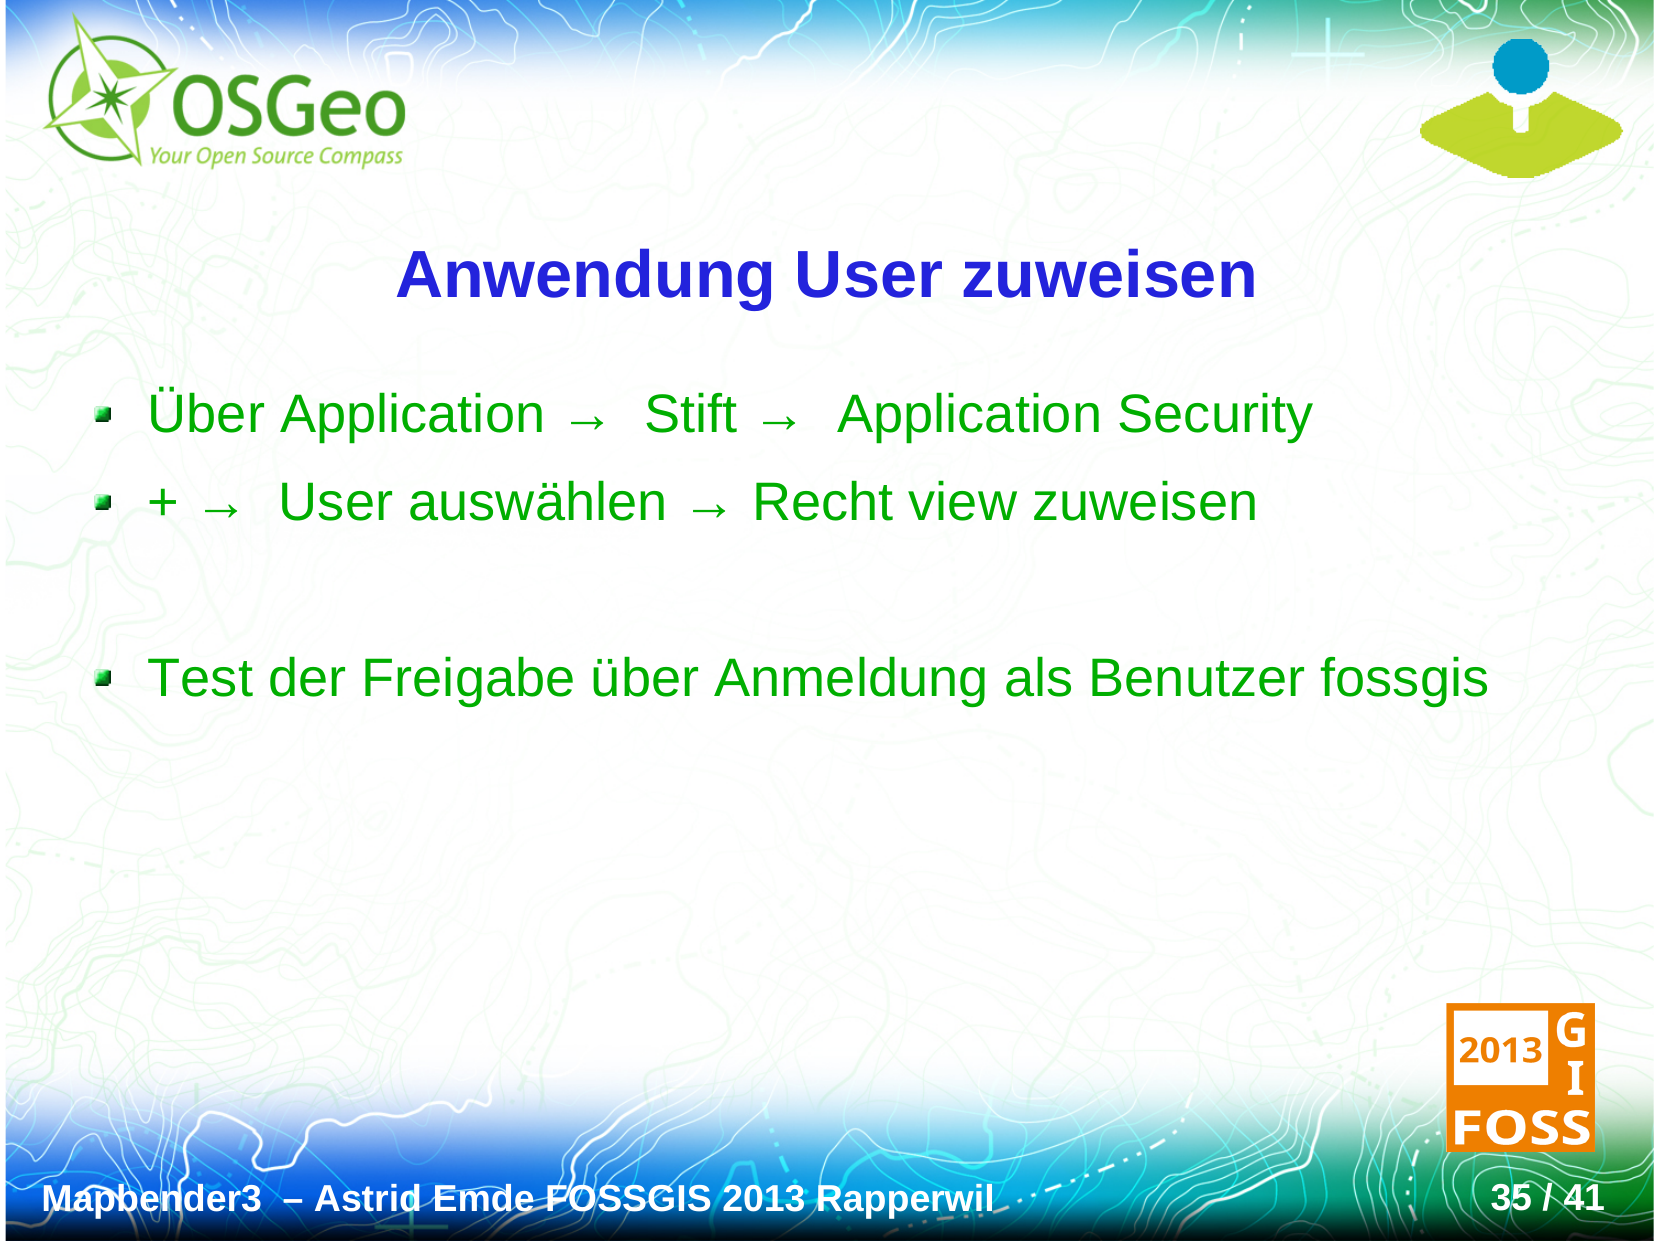

# Anwendung User zuweisen
Über Application → Stift → Application Security
+ → User auswählen → Recht view zuweisen
Test der Freigabe über Anmeldung als Benutzer fossgis